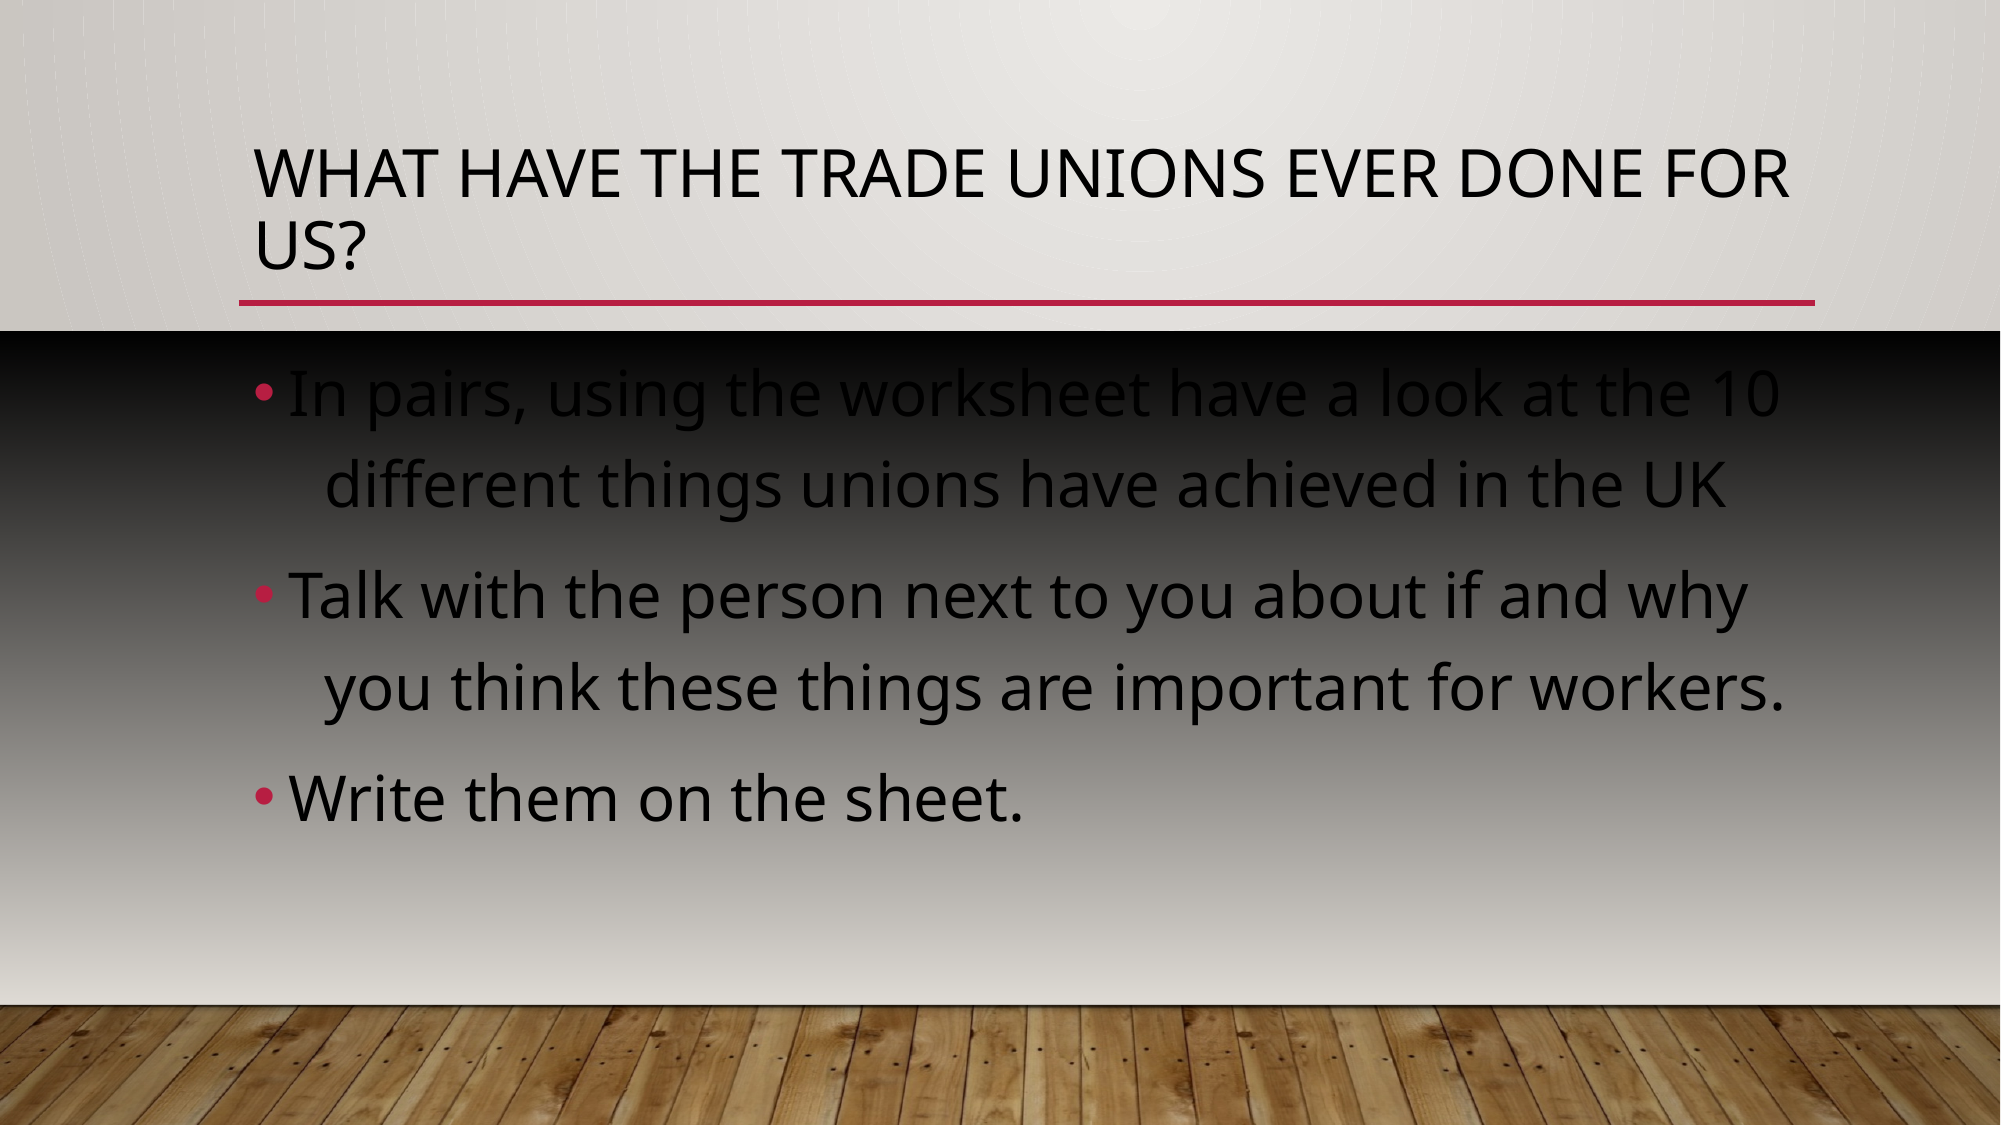

# What have the trade unions ever done for us?
In pairs, using the worksheet have a look at the 10 different things unions have achieved in the UK
Talk with the person next to you about if and why you think these things are important for workers.
Write them on the sheet.